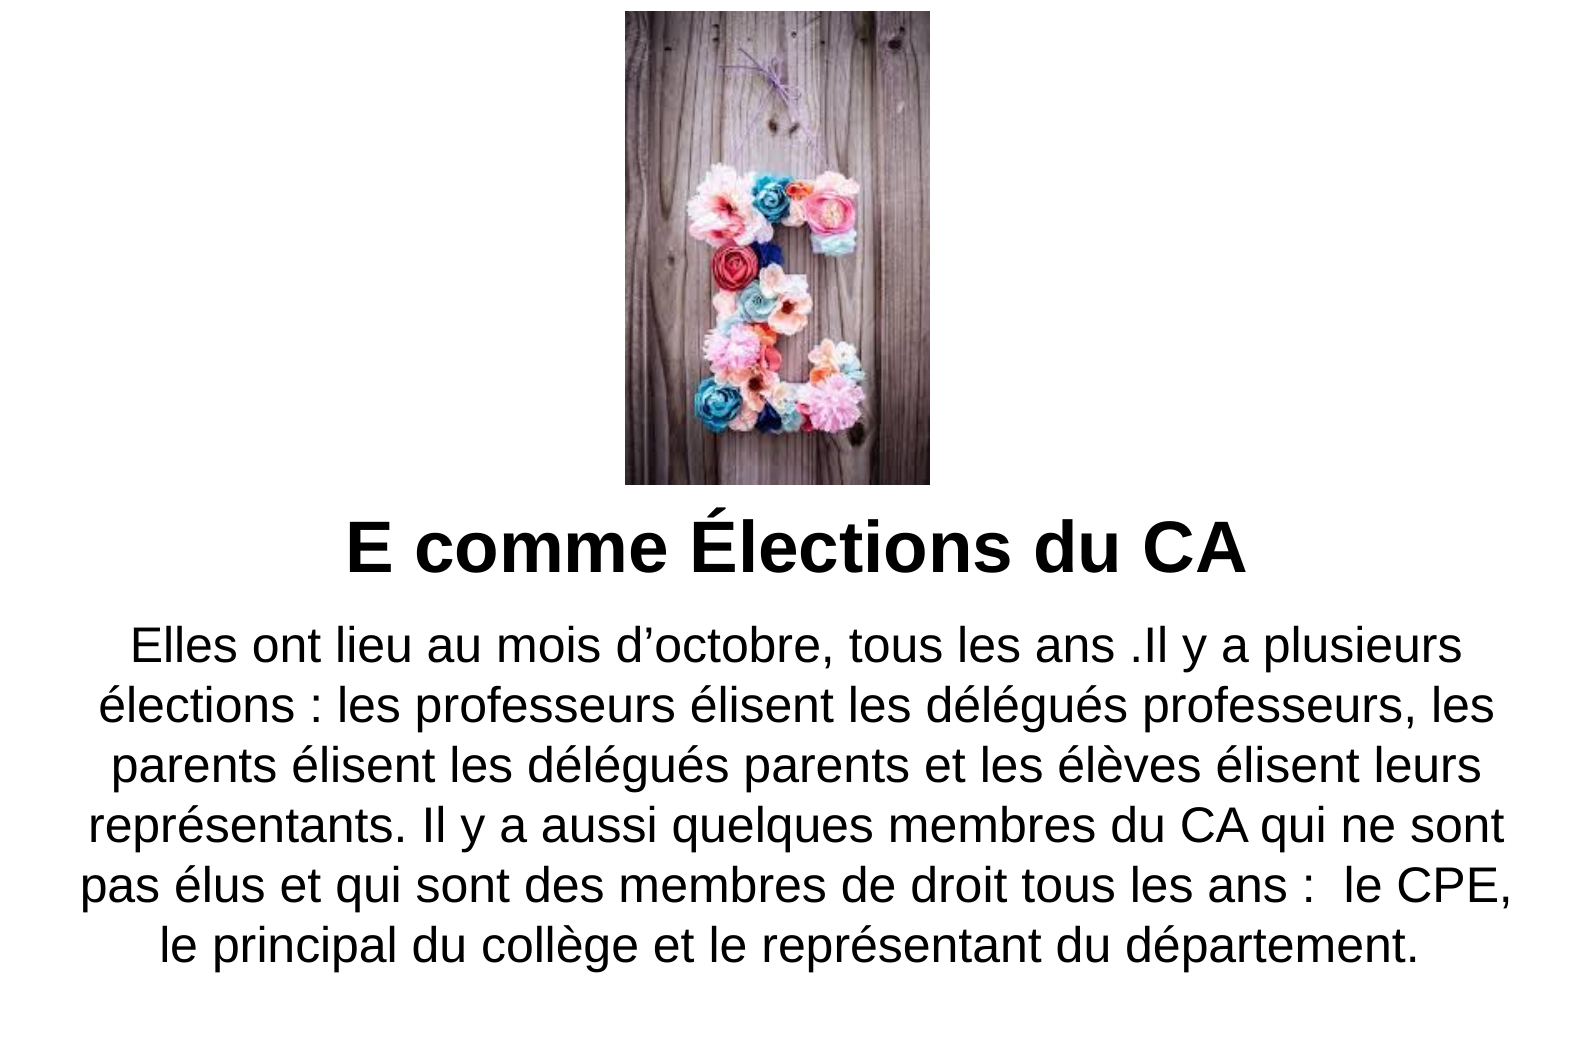

# E
E comme Élections du CA
Elles ont lieu au mois d’octobre, tous les ans .Il y a plusieurs élections : les professeurs élisent les délégués professeurs, les parents élisent les délégués parents et les élèves élisent leurs représentants. Il y a aussi quelques membres du CA qui ne sont pas élus et qui sont des membres de droit tous les ans : le CPE, le principal du collège et le représentant du département.